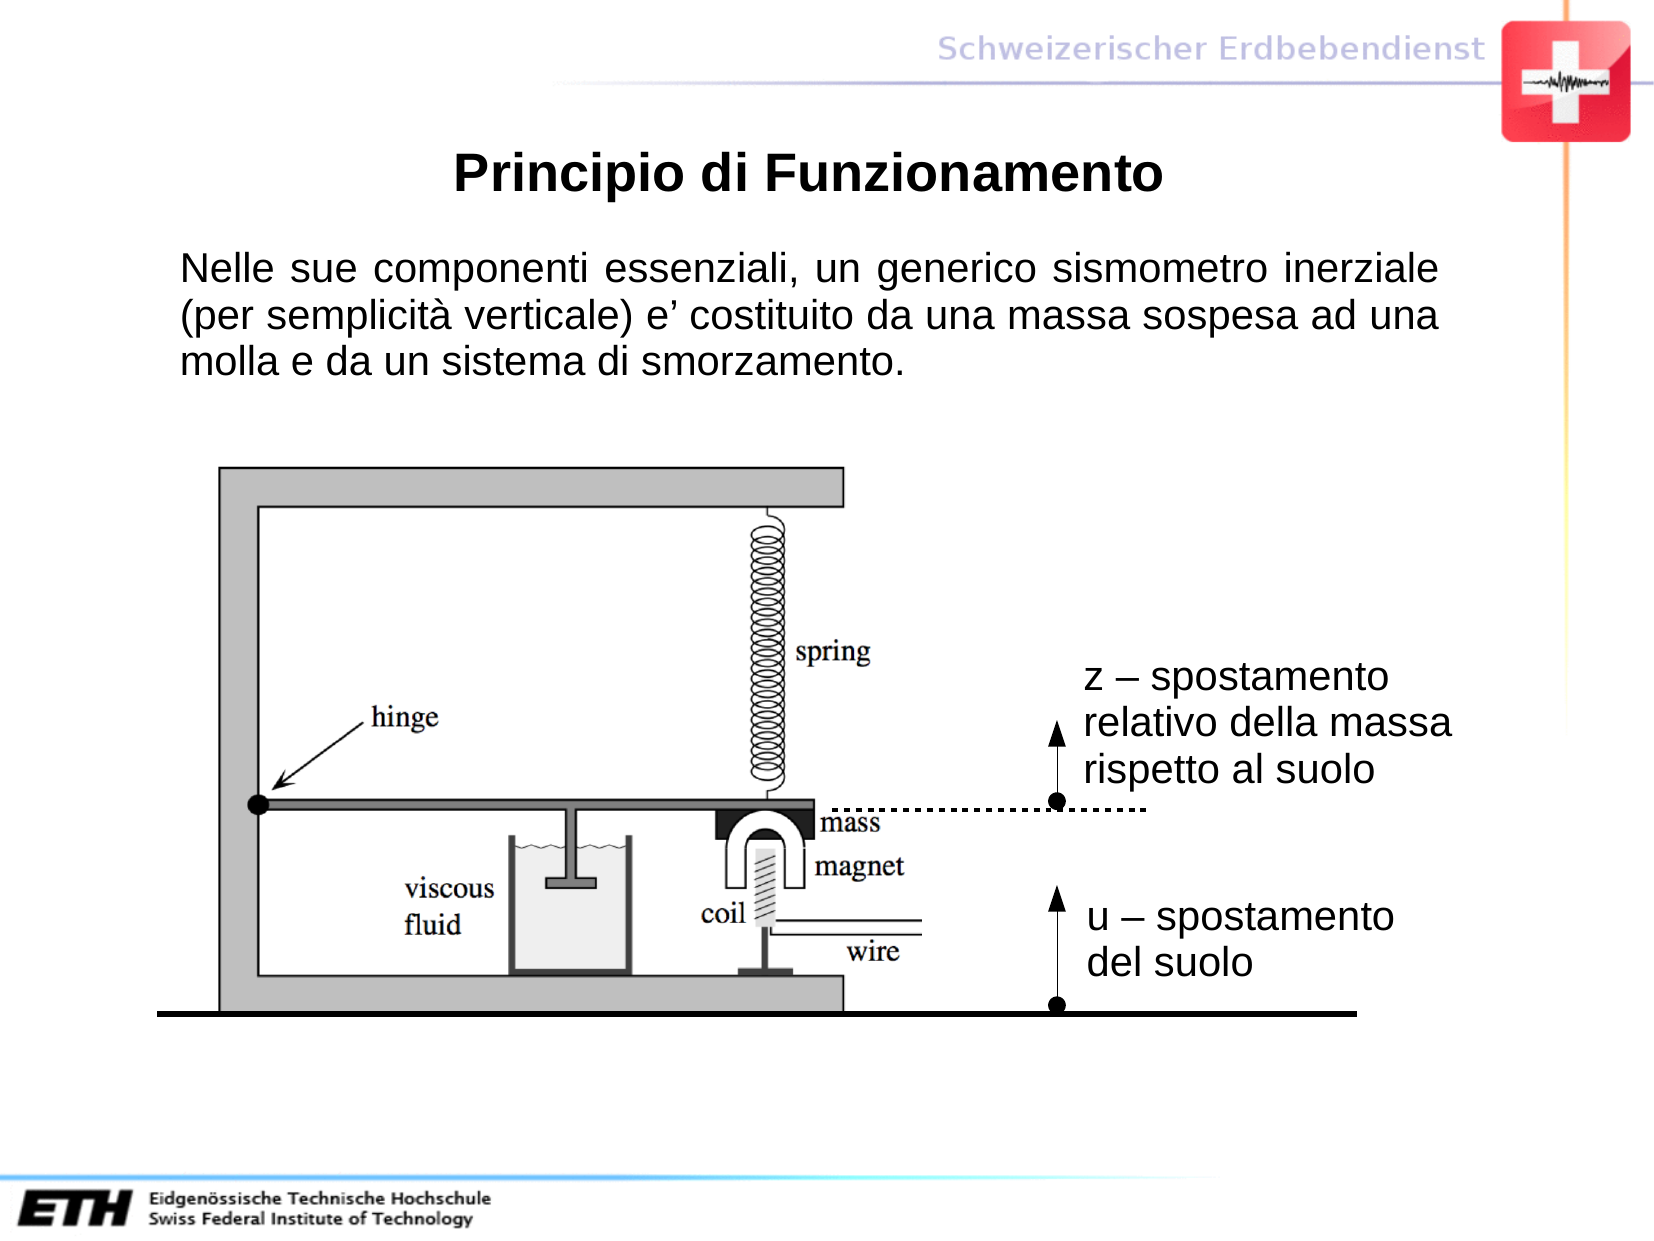

Principio di Funzionamento
Nelle sue componenti essenziali, un generico sismometro inerziale (per semplicità verticale) e’ costituito da una massa sospesa ad una molla e da un sistema di smorzamento.
z – spostamento relativo della massa rispetto al suolo
u – spostamento del suolo